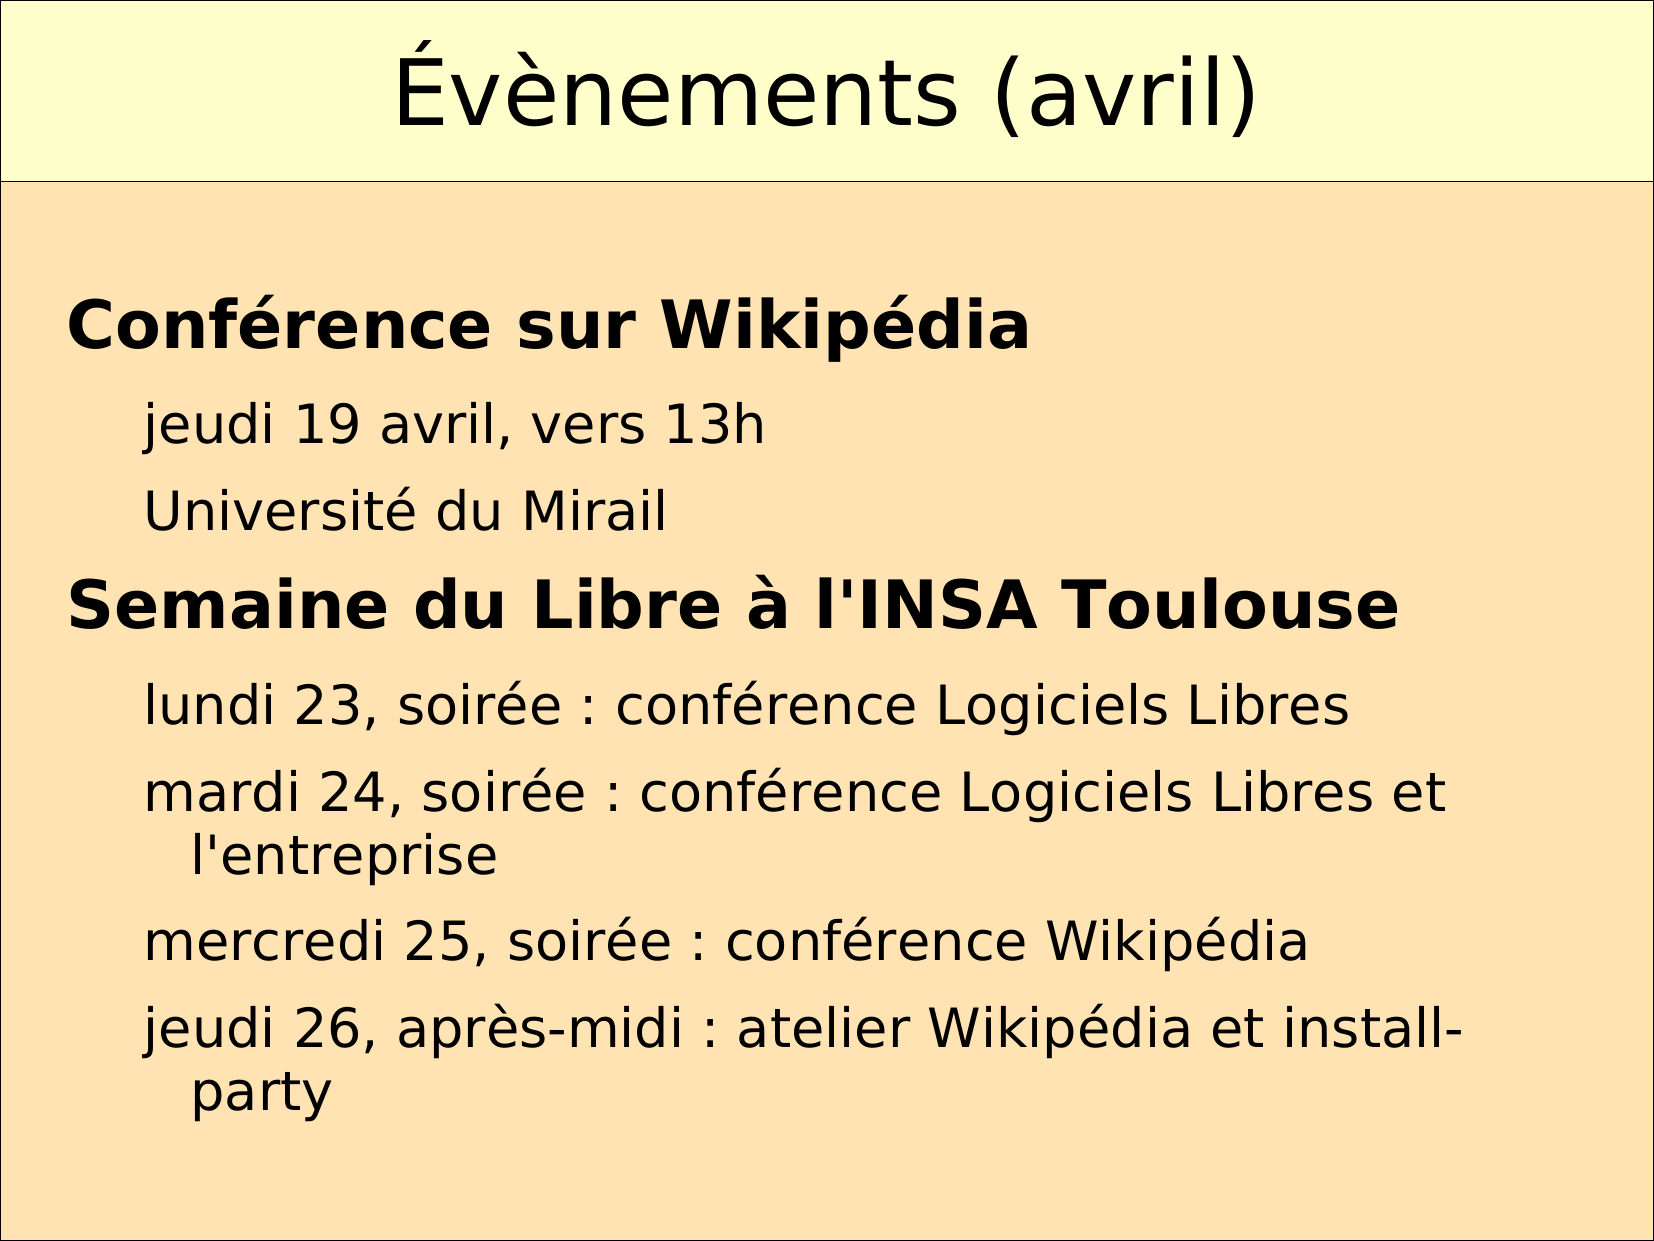

# Évènements (avril)
Conférence sur Wikipédia
jeudi 19 avril, vers 13h
Université du Mirail
Semaine du Libre à l'INSA Toulouse
lundi 23, soirée : conférence Logiciels Libres
mardi 24, soirée : conférence Logiciels Libres et l'entreprise
mercredi 25, soirée : conférence Wikipédia
jeudi 26, après-midi : atelier Wikipédia et install-party